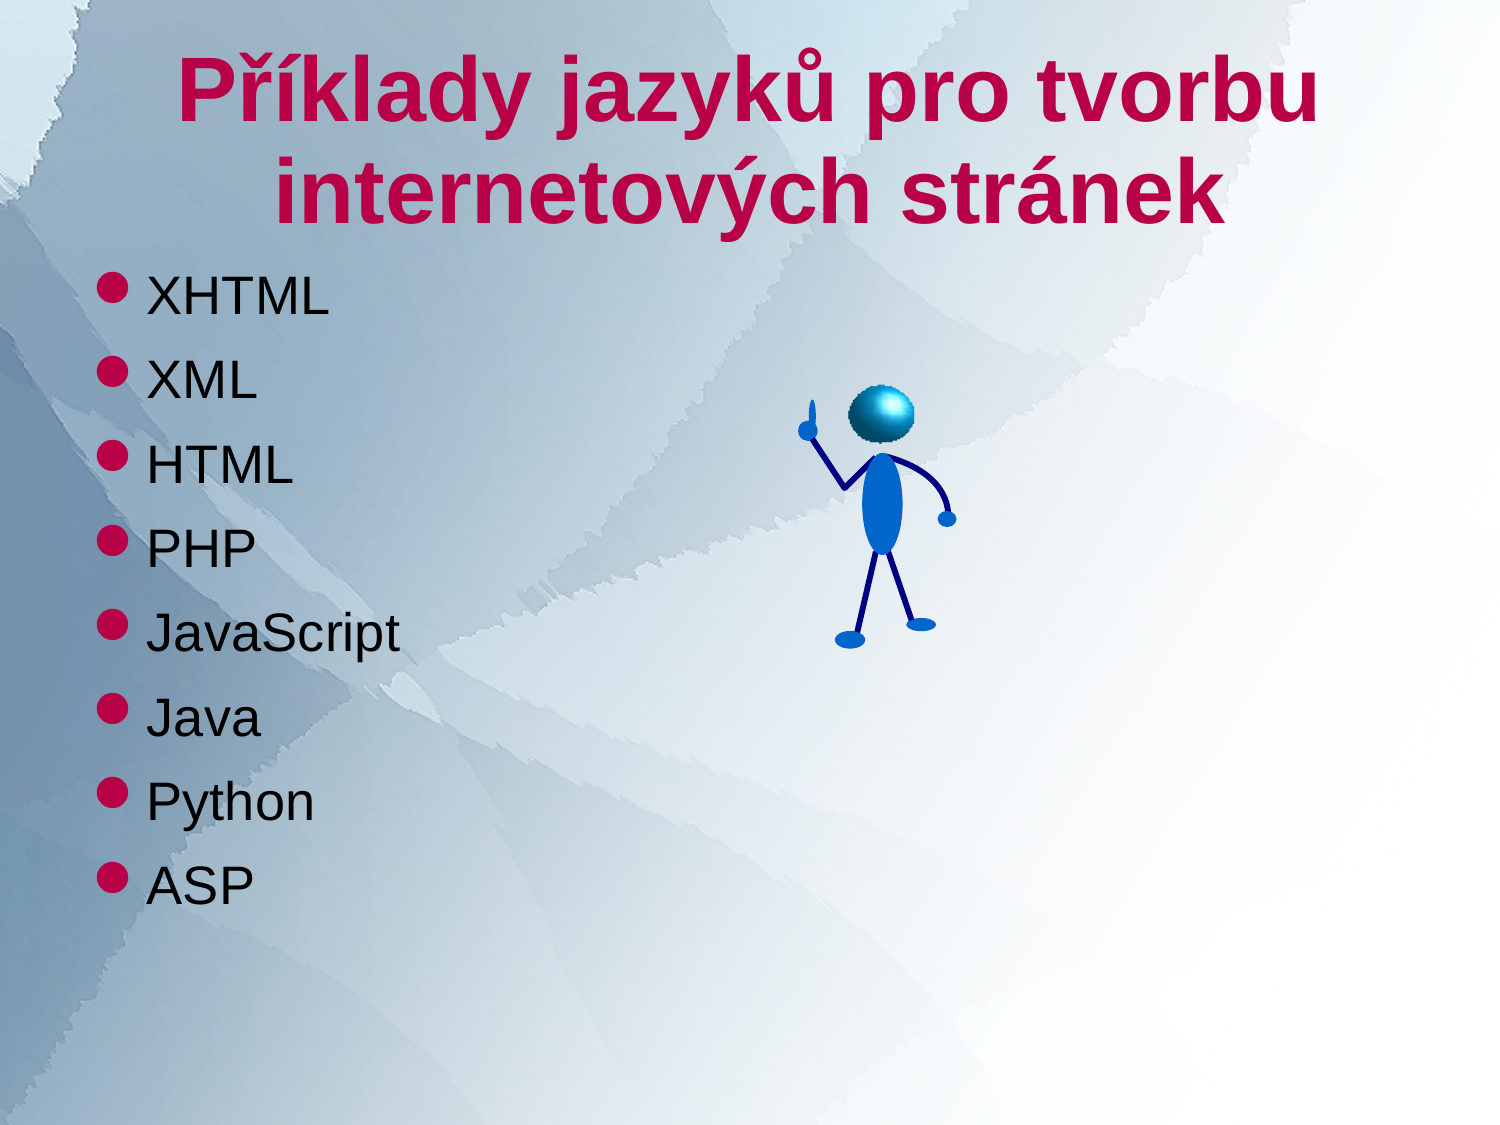

Příklady jazyků pro tvorbu internetových stránek
XHTML
XML
HTML
PHP
JavaScript
Java
Python
ASP